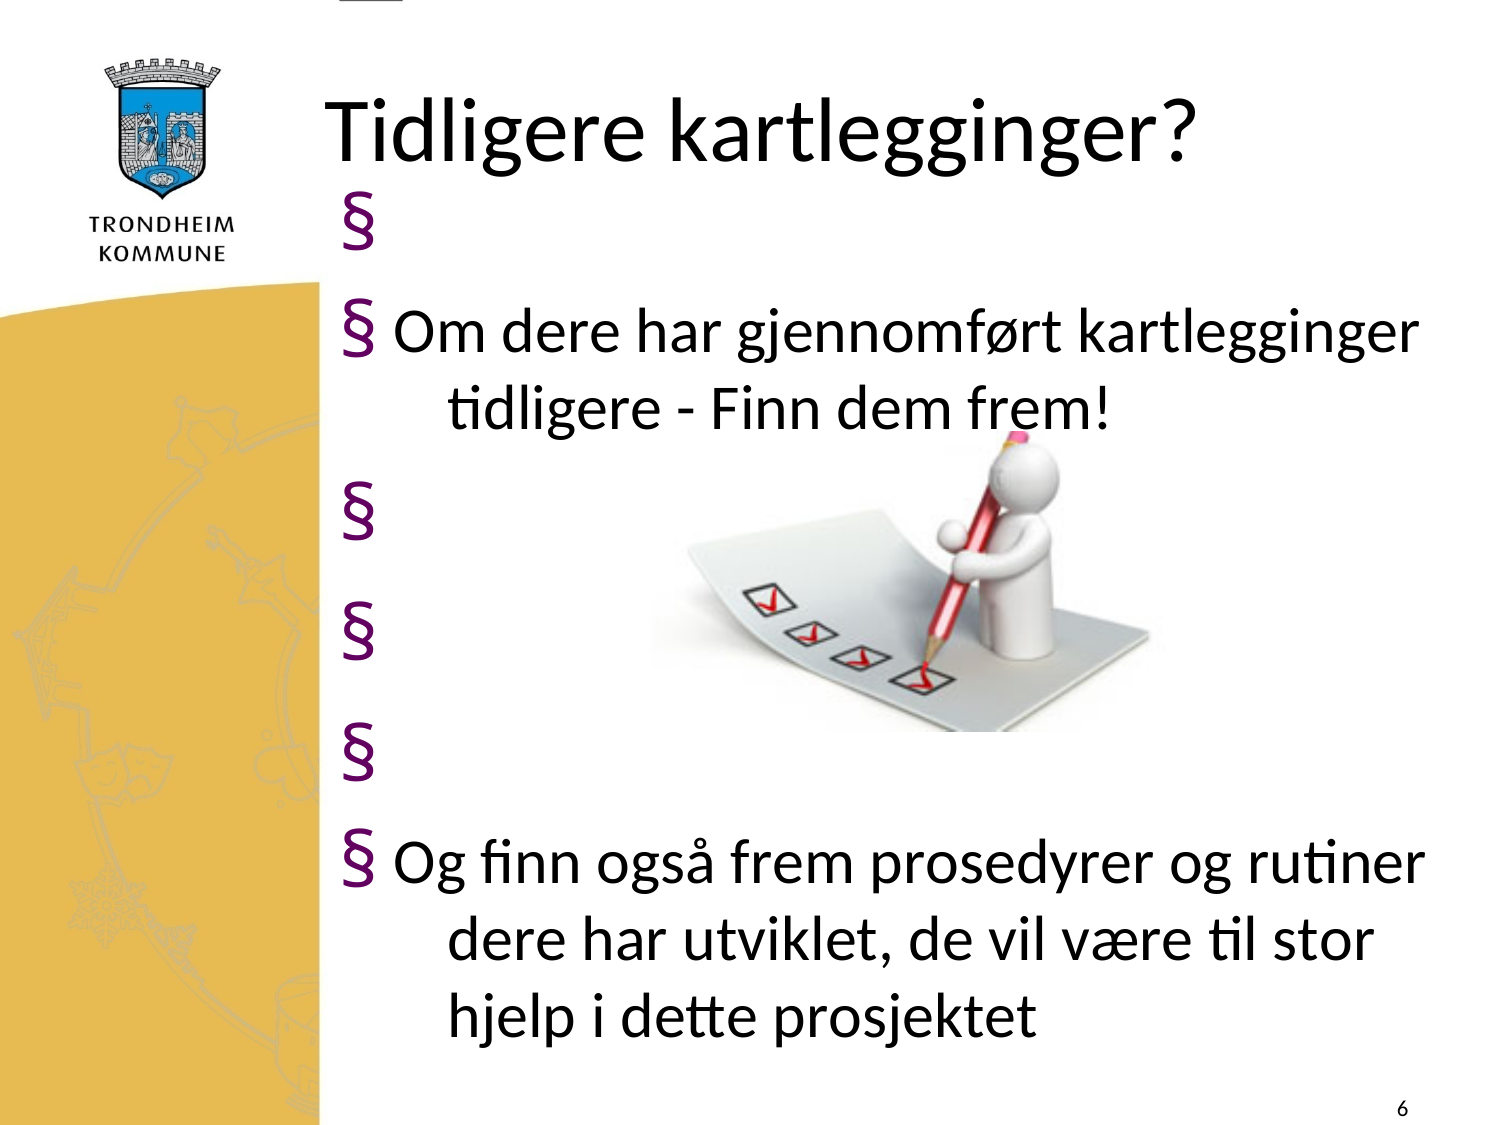

# Tidligere kartlegginger?
Om dere har gjennomført kartlegginger tidligere - Finn dem frem!
Og finn også frem prosedyrer og rutiner dere har utviklet, de vil være til stor hjelp i dette prosjektet